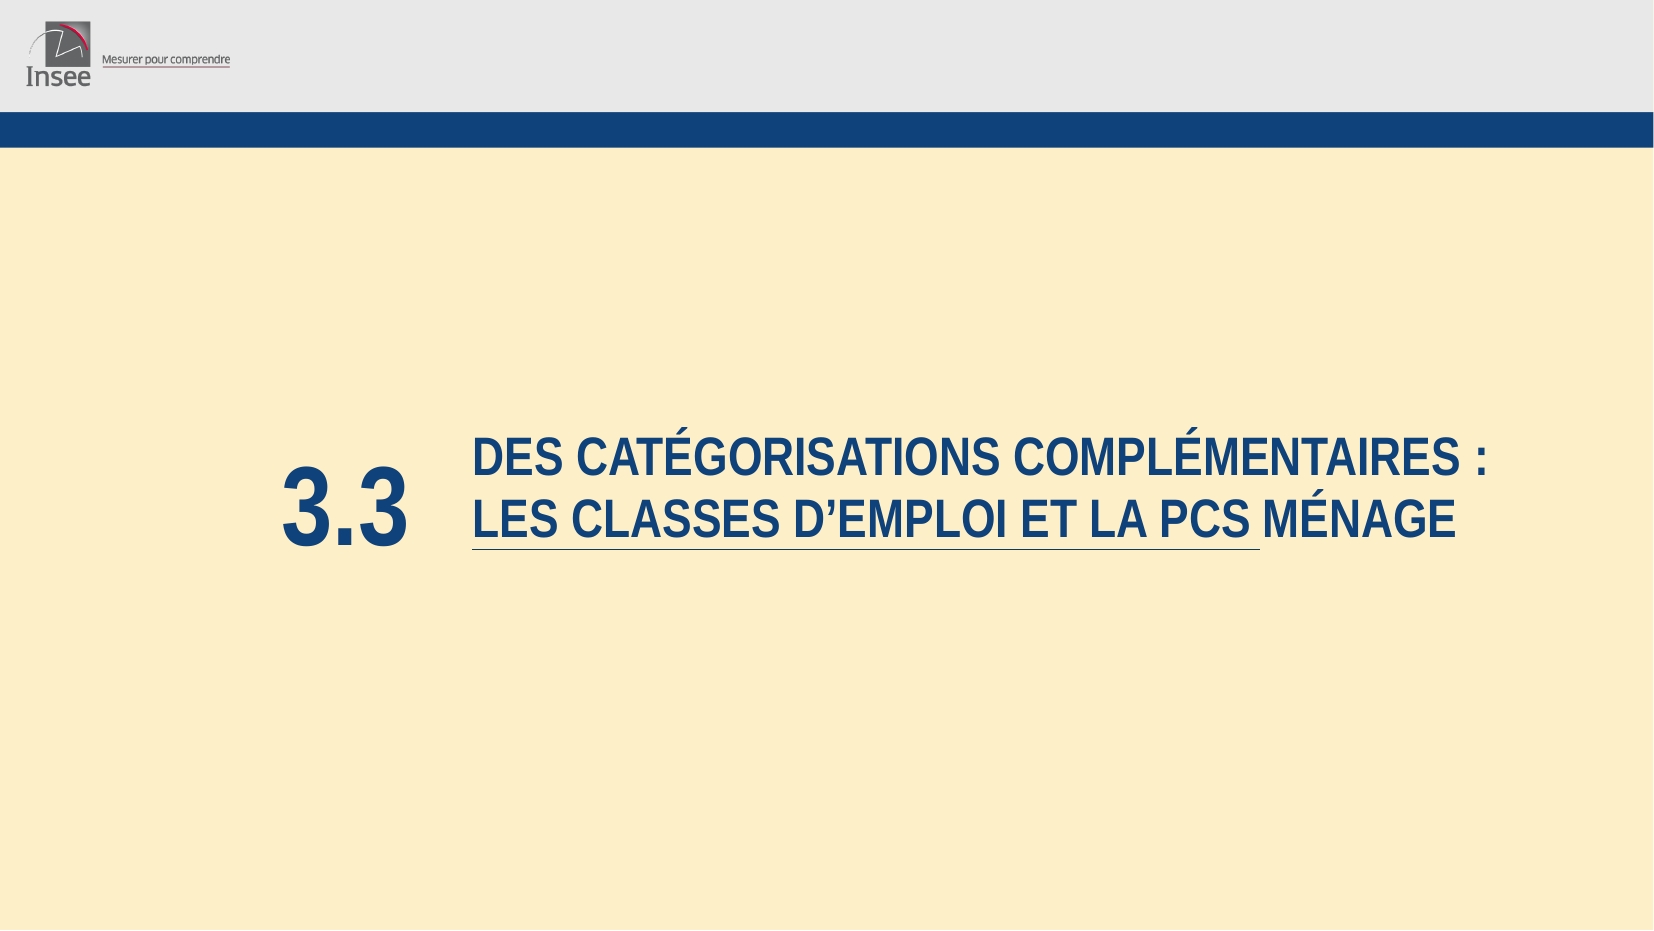

3.3
# Des catégorisations complémentaires : les classes d’emploi et la pcs ménage